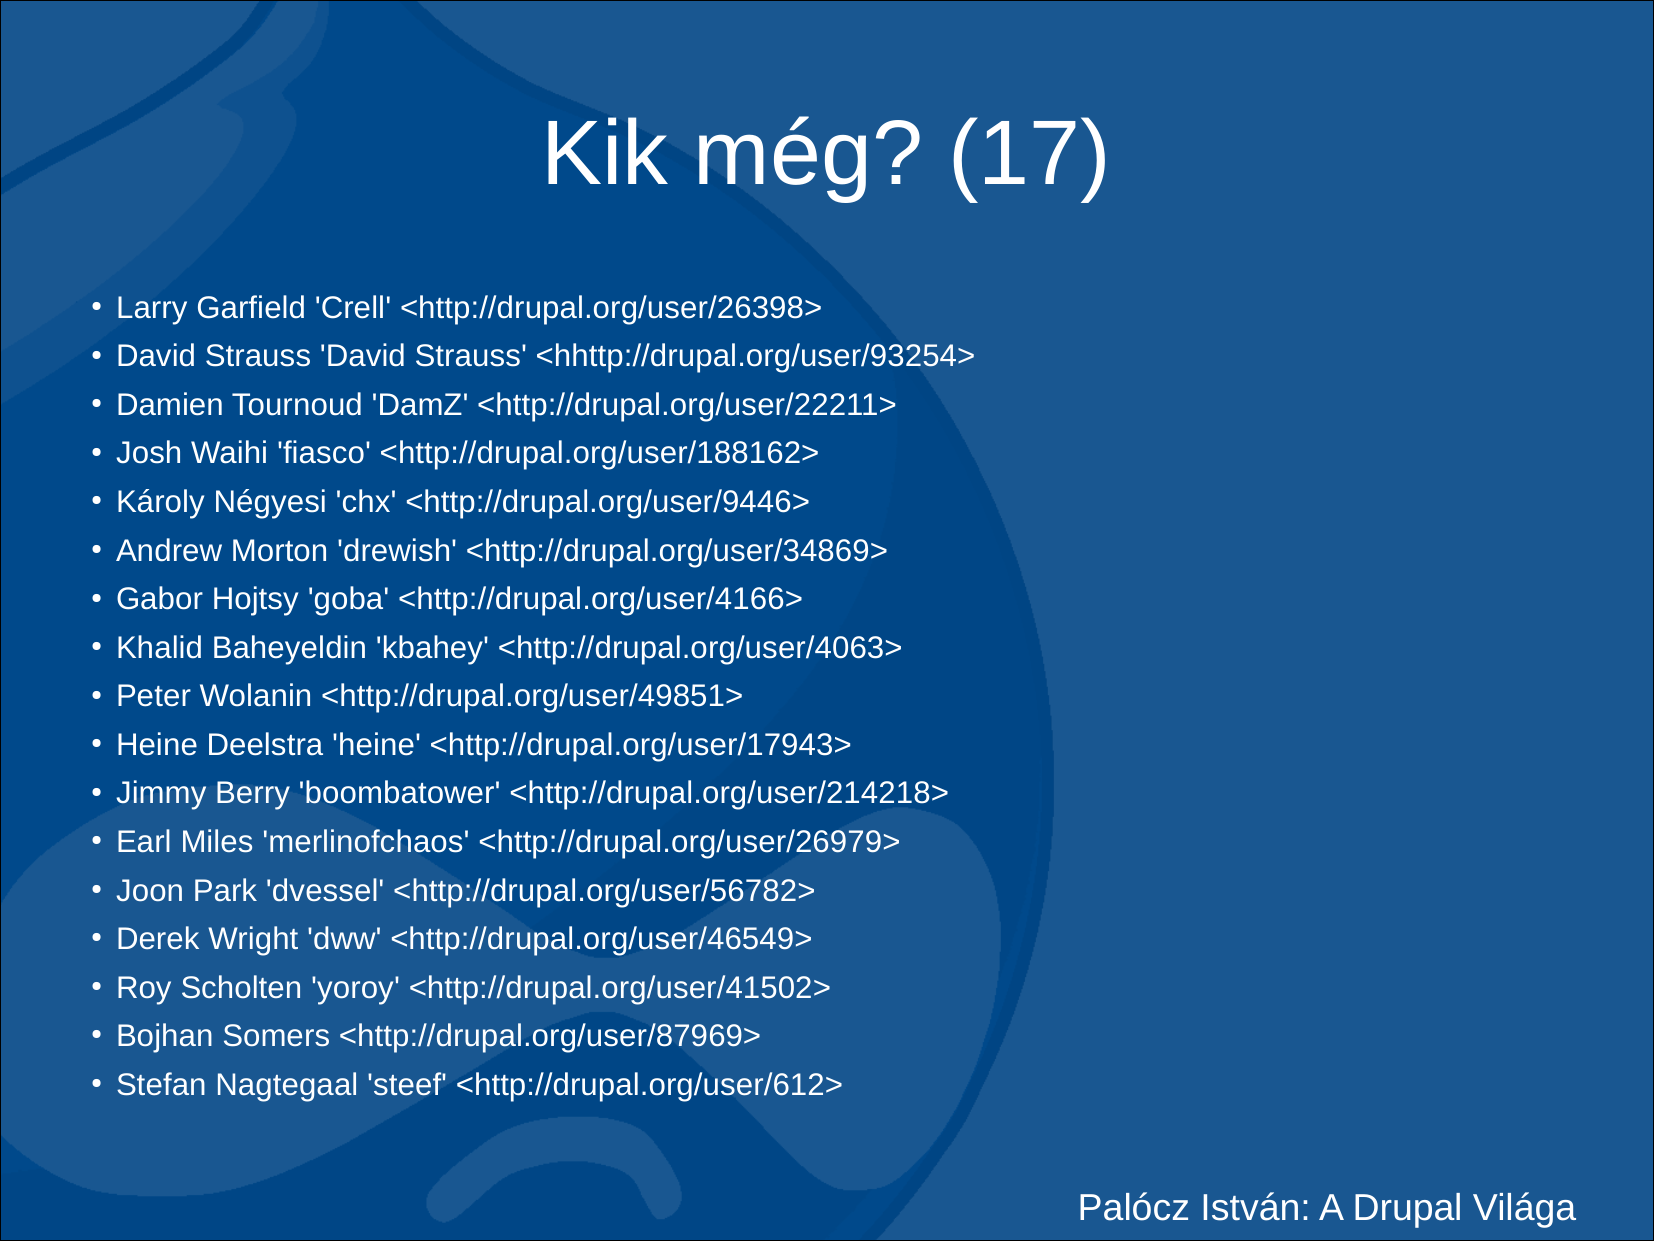

# Kik még? (17)
Larry Garfield 'Crell' <http://drupal.org/user/26398>
David Strauss 'David Strauss' <hhttp://drupal.org/user/93254>
Damien Tournoud 'DamZ' <http://drupal.org/user/22211>
Josh Waihi 'fiasco' <http://drupal.org/user/188162>
Károly Négyesi 'chx' <http://drupal.org/user/9446>
Andrew Morton 'drewish' <http://drupal.org/user/34869>
Gabor Hojtsy 'goba' <http://drupal.org/user/4166>
Khalid Baheyeldin 'kbahey' <http://drupal.org/user/4063>
Peter Wolanin <http://drupal.org/user/49851>
Heine Deelstra 'heine' <http://drupal.org/user/17943>
Jimmy Berry 'boombatower' <http://drupal.org/user/214218>
Earl Miles 'merlinofchaos' <http://drupal.org/user/26979>
Joon Park 'dvessel' <http://drupal.org/user/56782>
Derek Wright 'dww' <http://drupal.org/user/46549>
Roy Scholten 'yoroy' <http://drupal.org/user/41502>
Bojhan Somers <http://drupal.org/user/87969>
Stefan Nagtegaal 'steef' <http://drupal.org/user/612>